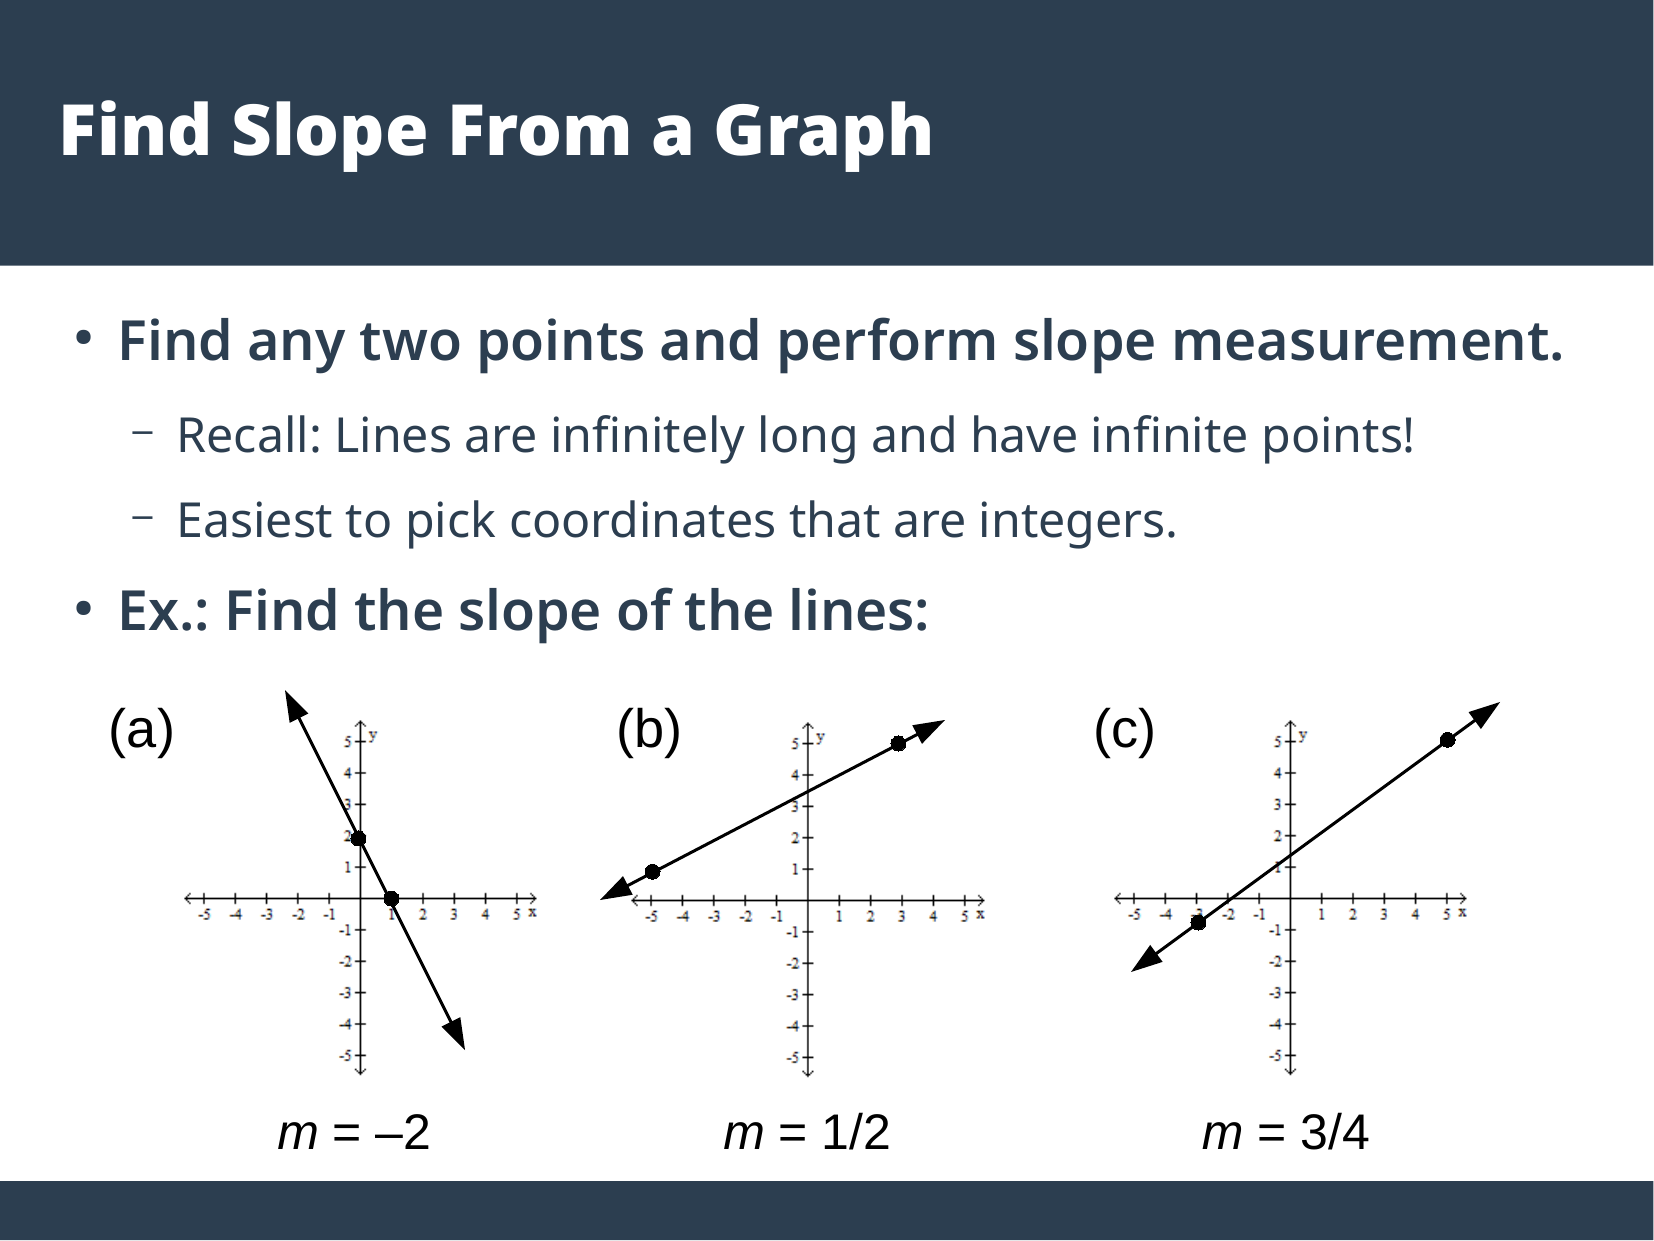

# Find Slope From a Graph
Find any two points and perform slope measurement.
Recall: Lines are infinitely long and have infinite points!
Easiest to pick coordinates that are integers.
Ex.: Find the slope of the lines:
(a)
(b)
(c)
m = –2
m = 1/2
m = 3/4